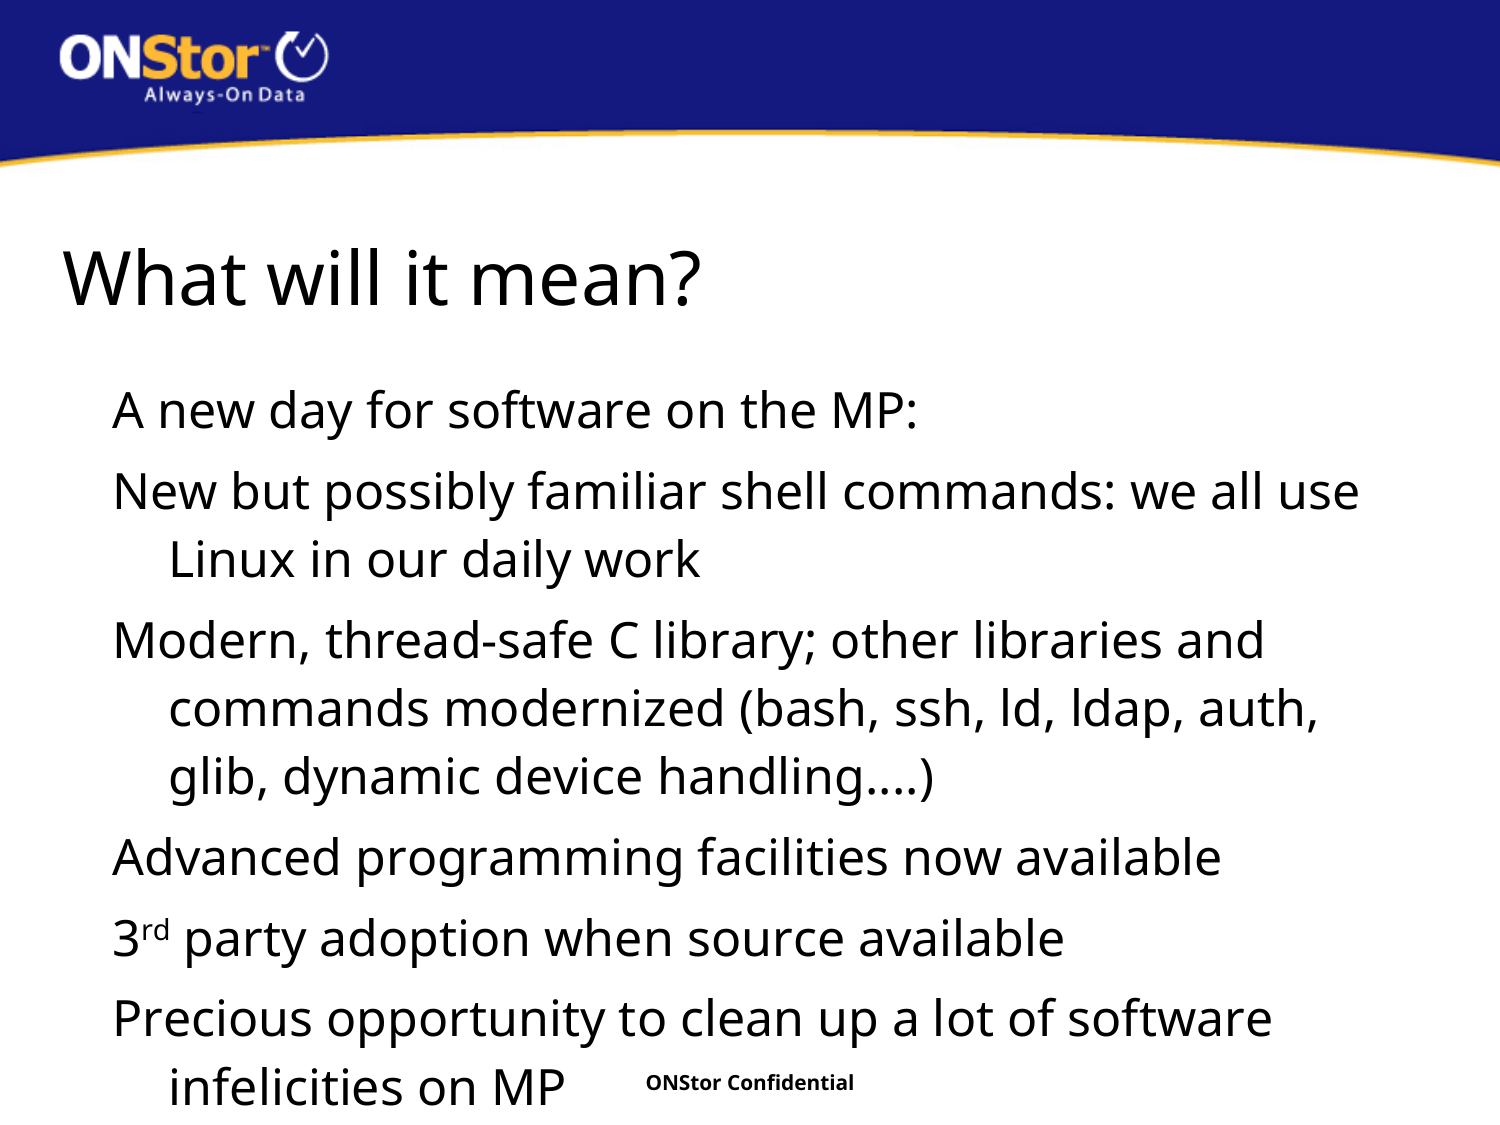

# What will it mean?
A new day for software on the MP:
New but possibly familiar shell commands: we all use Linux in our daily work
Modern, thread-safe C library; other libraries and commands modernized (bash, ssh, ld, ldap, auth, glib, dynamic device handling....)
Advanced programming facilities now available
3rd party adoption when source available
Precious opportunity to clean up a lot of software infelicities on MP